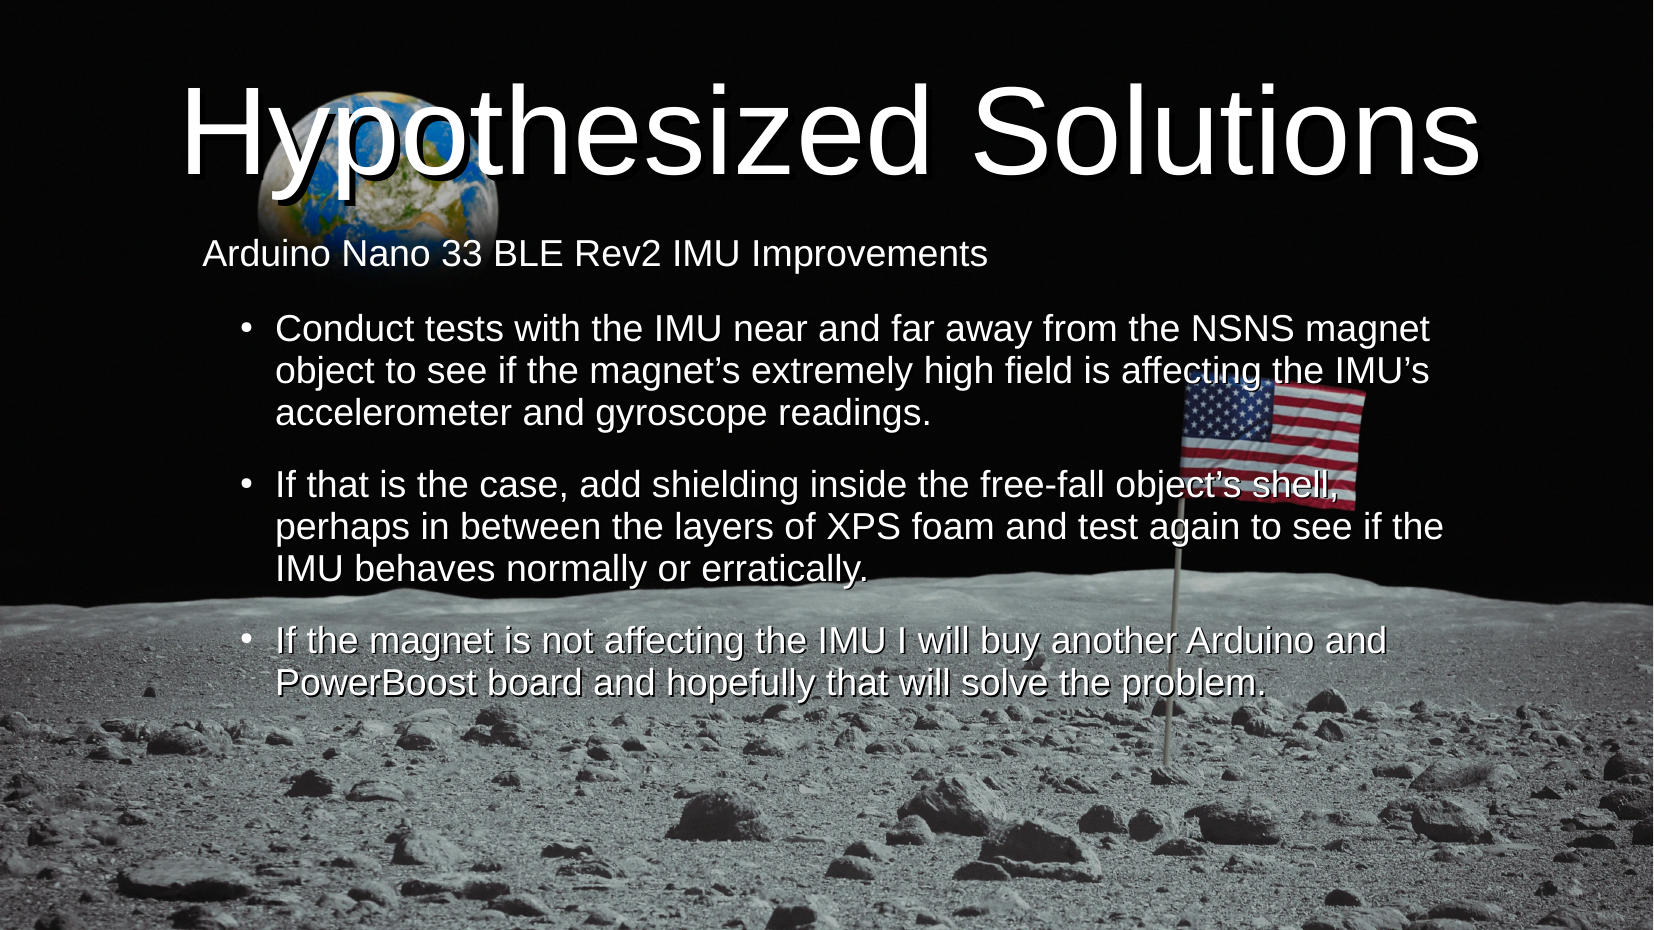

# Hypothesized Solutions
Arduino Nano 33 BLE Rev2 IMU Improvements
Conduct tests with the IMU near and far away from the NSNS magnet object to see if the magnet’s extremely high field is affecting the IMU’s accelerometer and gyroscope readings.
If that is the case, add shielding inside the free-fall object’s shell, perhaps in between the layers of XPS foam and test again to see if the IMU behaves normally or erratically.
If the magnet is not affecting the IMU I will buy another Arduino and PowerBoost board and hopefully that will solve the problem.